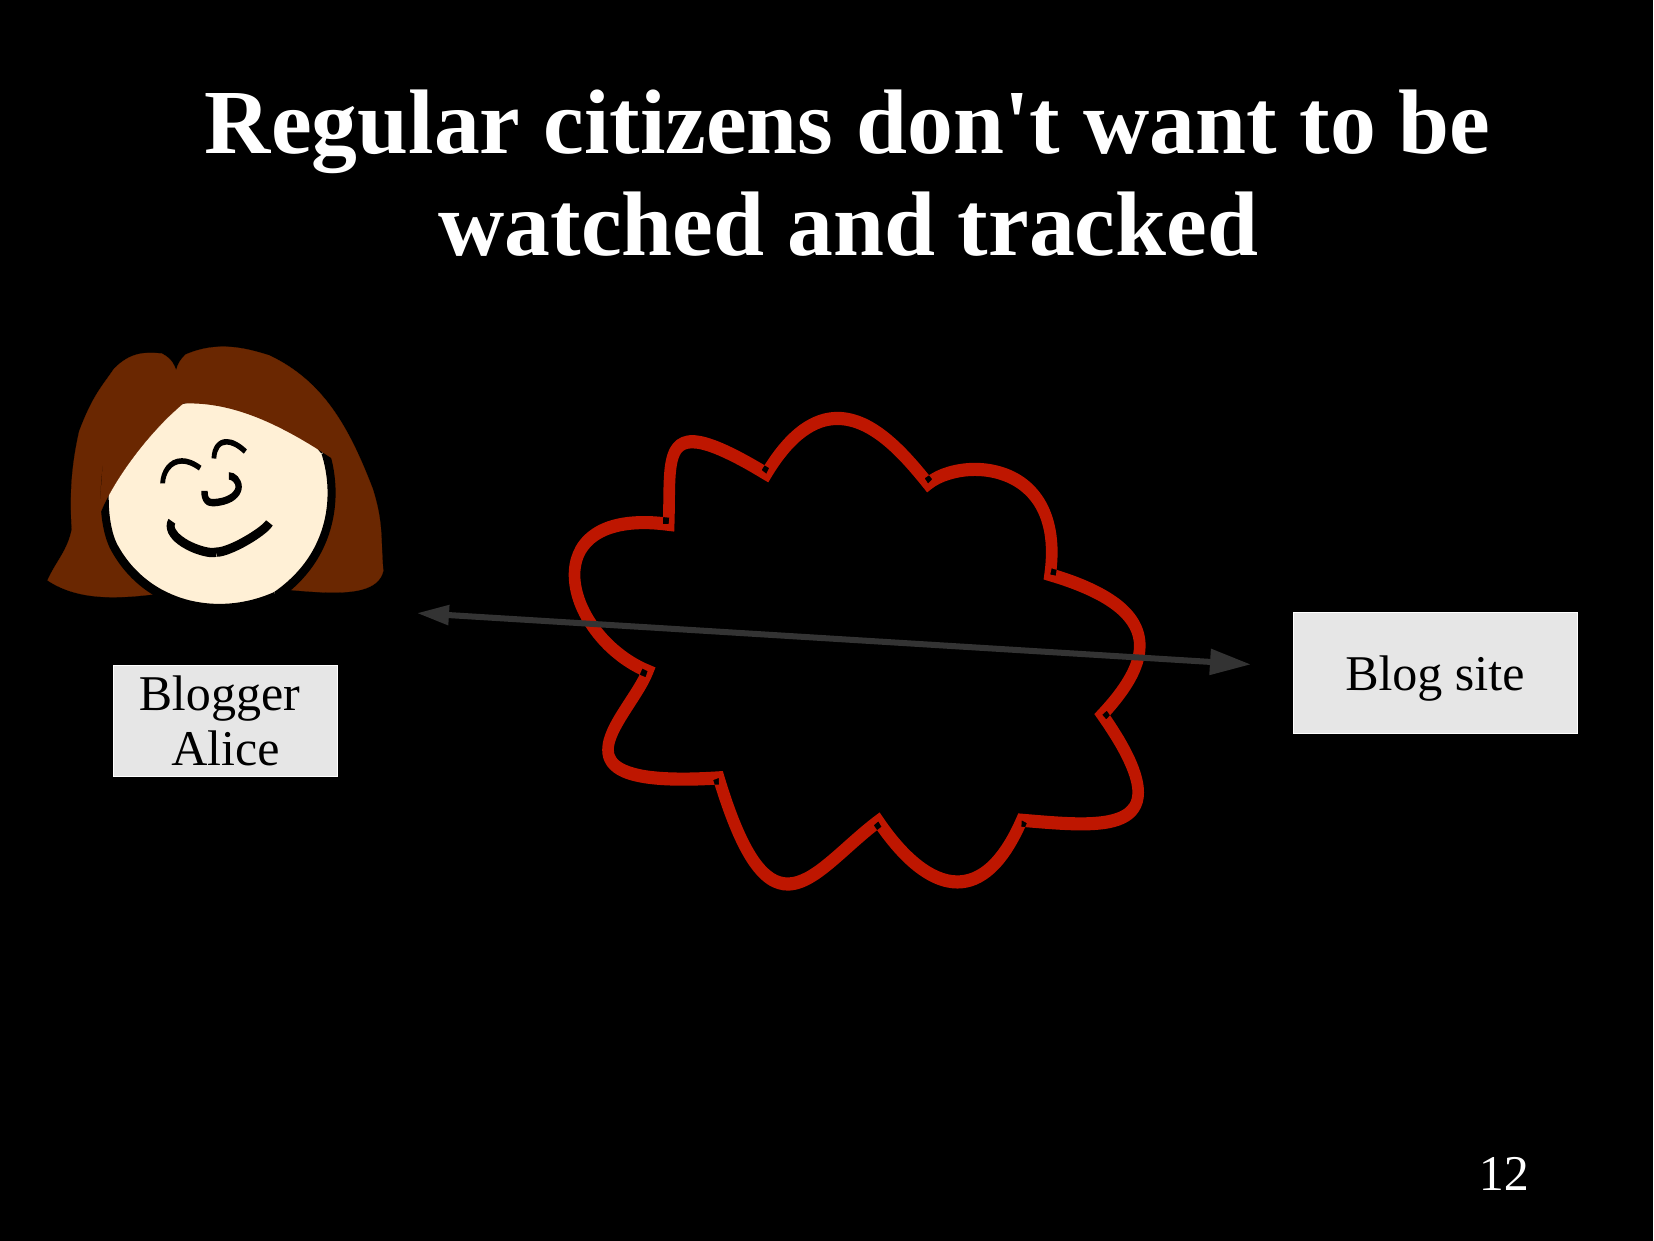

Regular citizens don't want to be watched and tracked
Blog site
Blogger
Alice